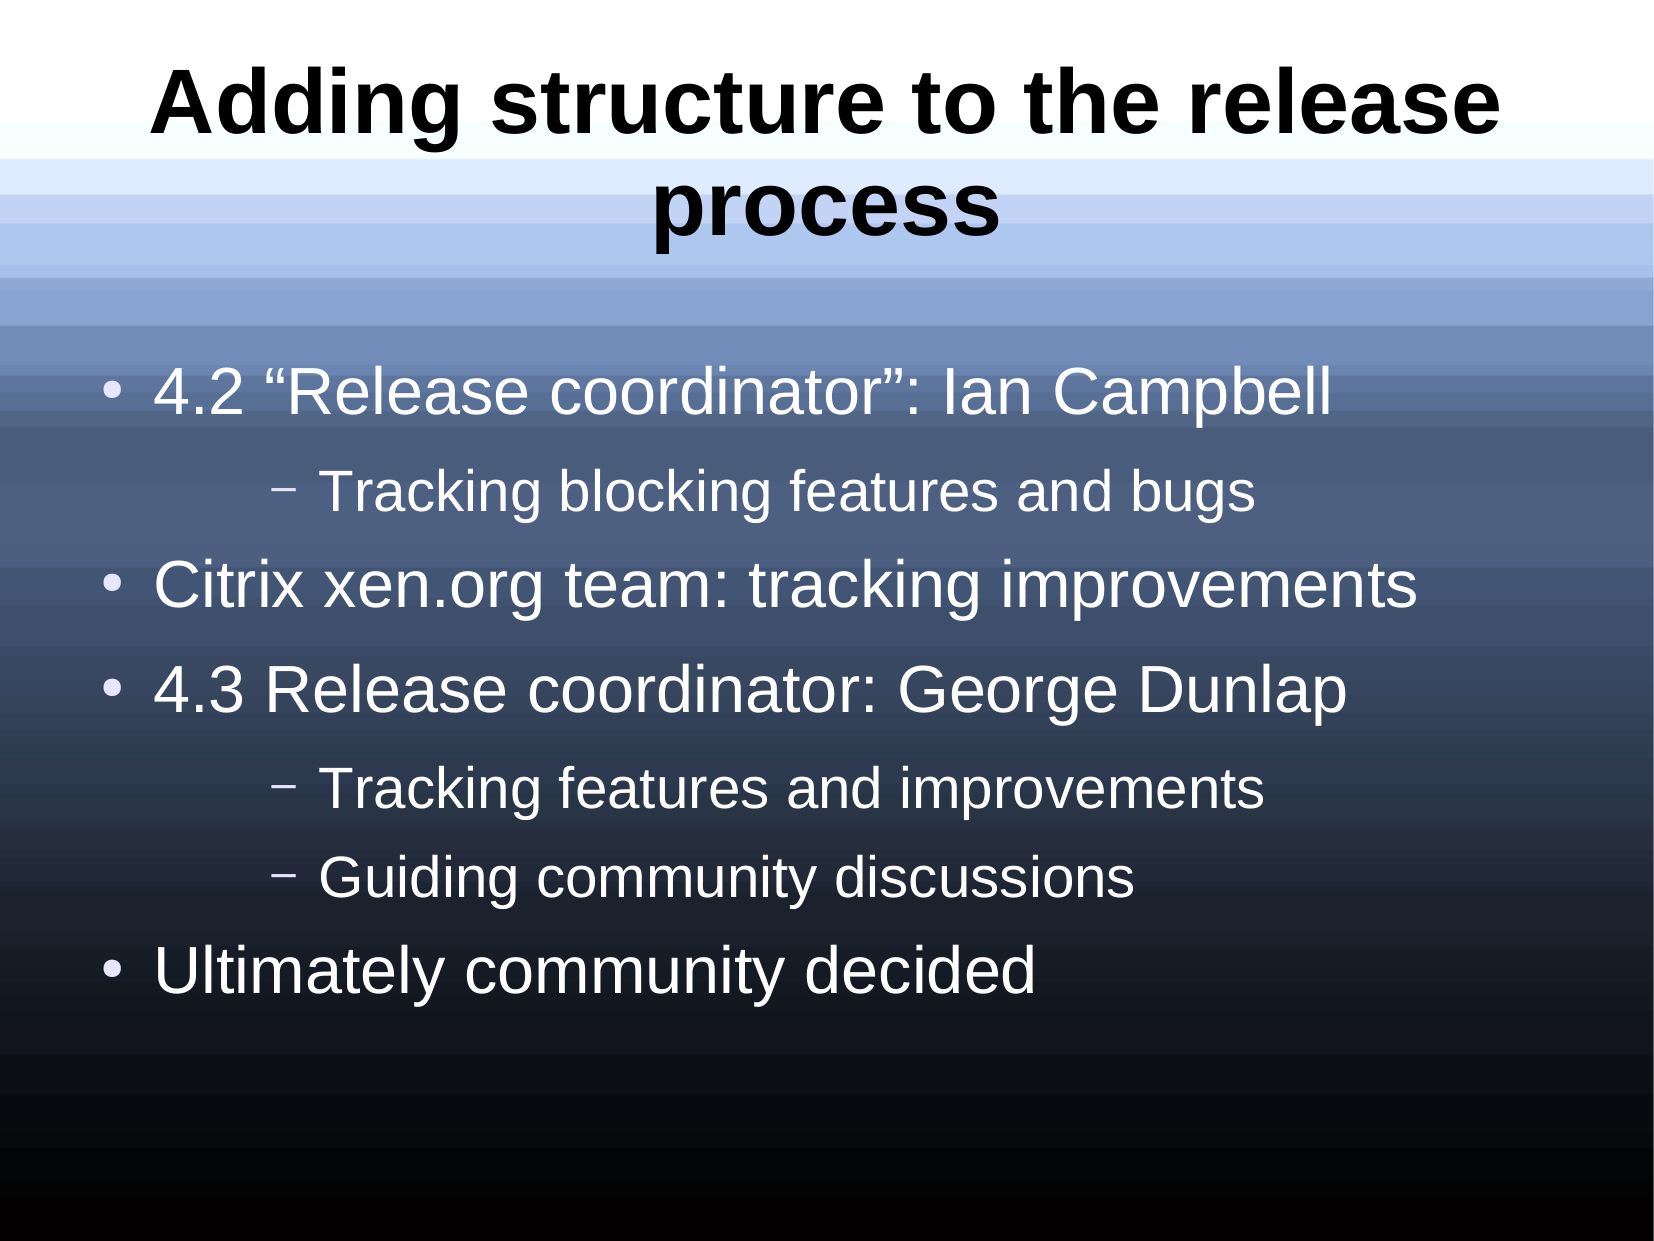

# Adding structure to the release process
4.2 “Release coordinator”: Ian Campbell
Tracking blocking features and bugs
Citrix xen.org team: tracking improvements
4.3 Release coordinator: George Dunlap
Tracking features and improvements
Guiding community discussions
Ultimately community decided